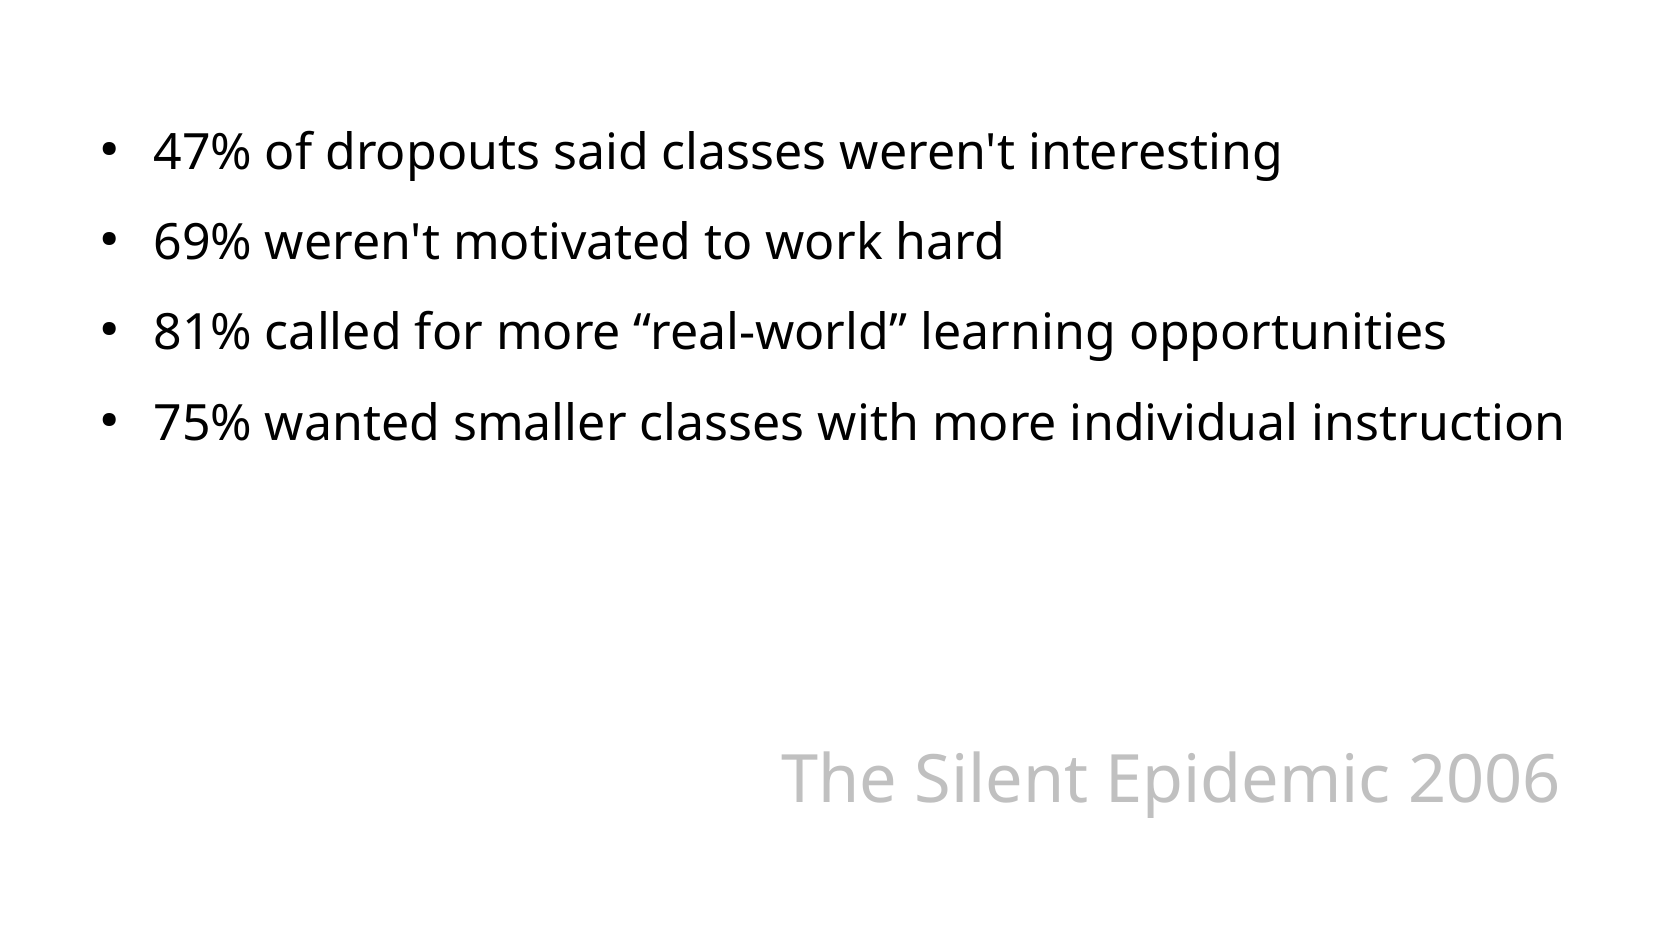

# 47% of dropouts said classes weren't interesting
69% weren't motivated to work hard
81% called for more “real-world” learning opportunities
75% wanted smaller classes with more individual instruction
The Silent Epidemic 2006